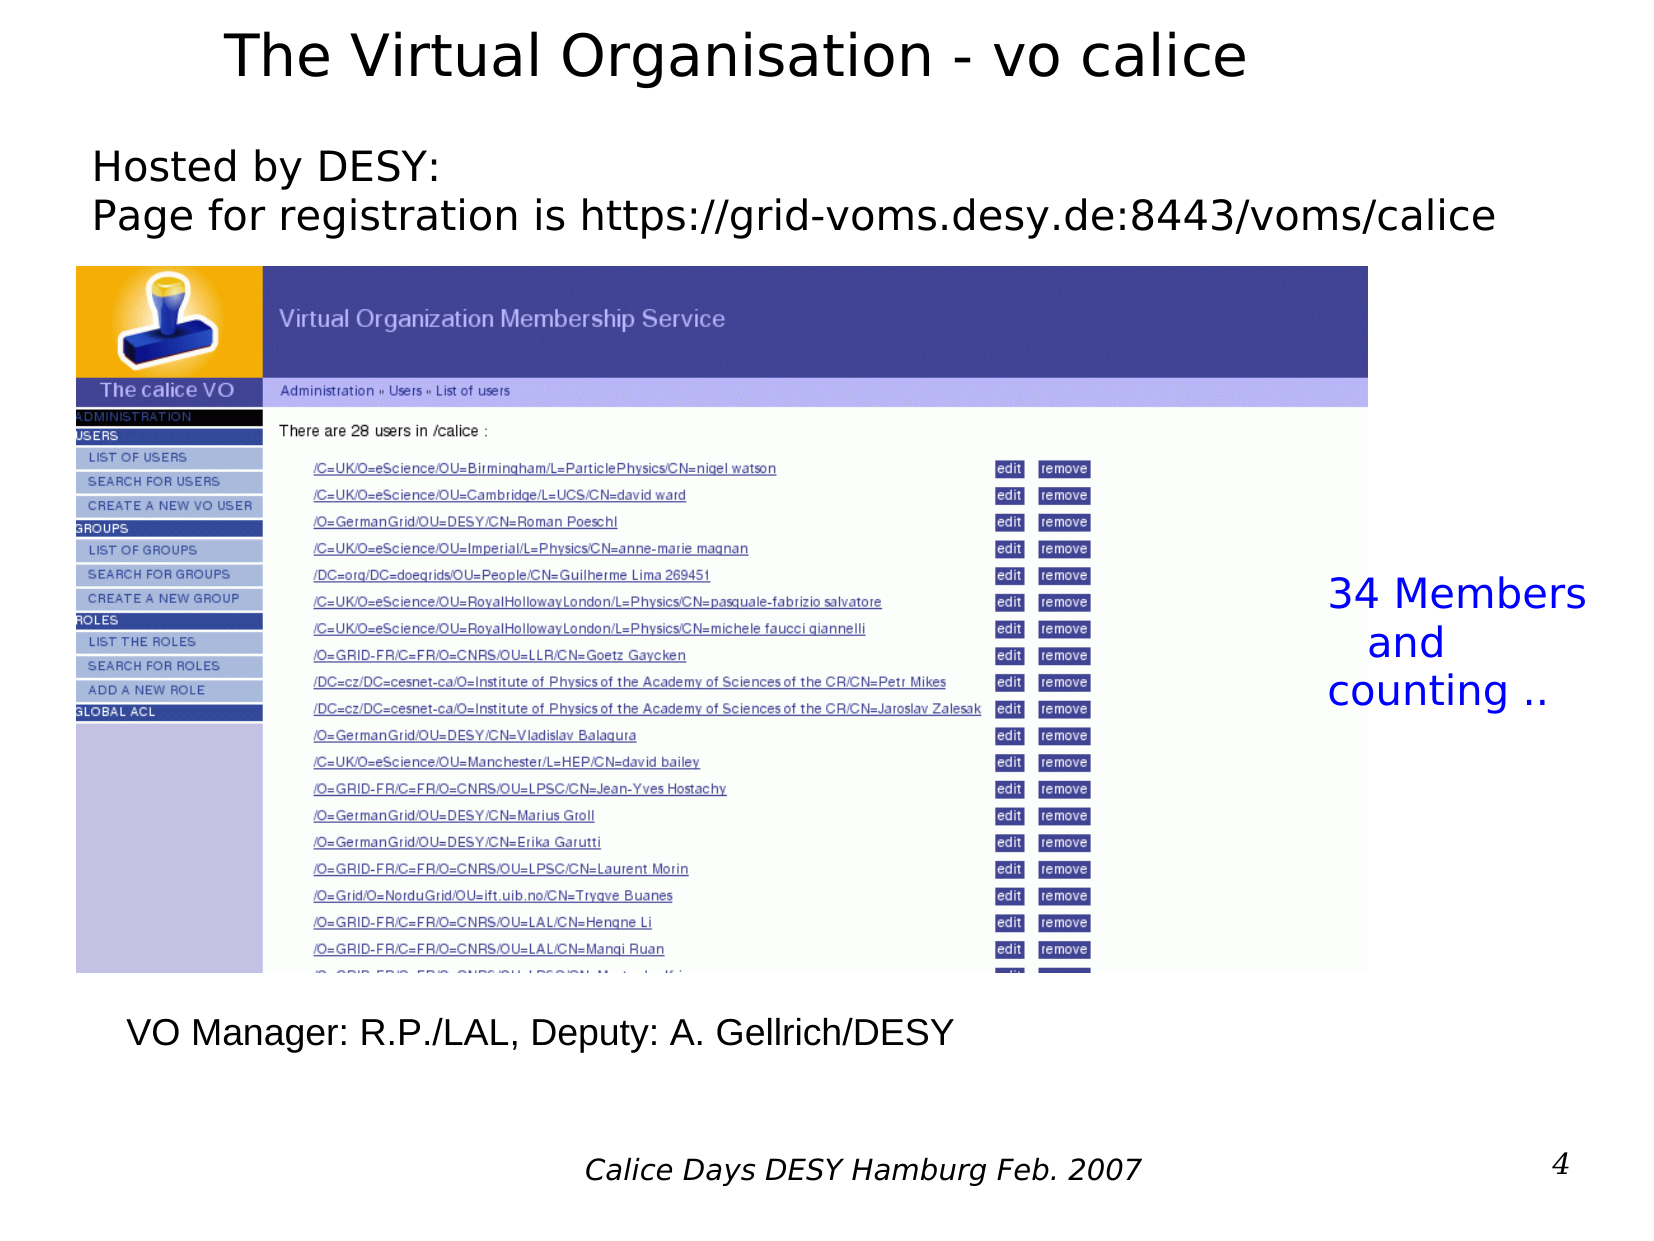

# The Virtual Organisation - vo calice
Hosted by DESY:
Page for registration is https://grid-voms.desy.de:8443/voms/calice
34 Members
 and
counting ..
VO Manager: R.P./LAL, Deputy: A. Gellrich/DESY
4
ILC Detector Testbeam Workshop Jan. 07